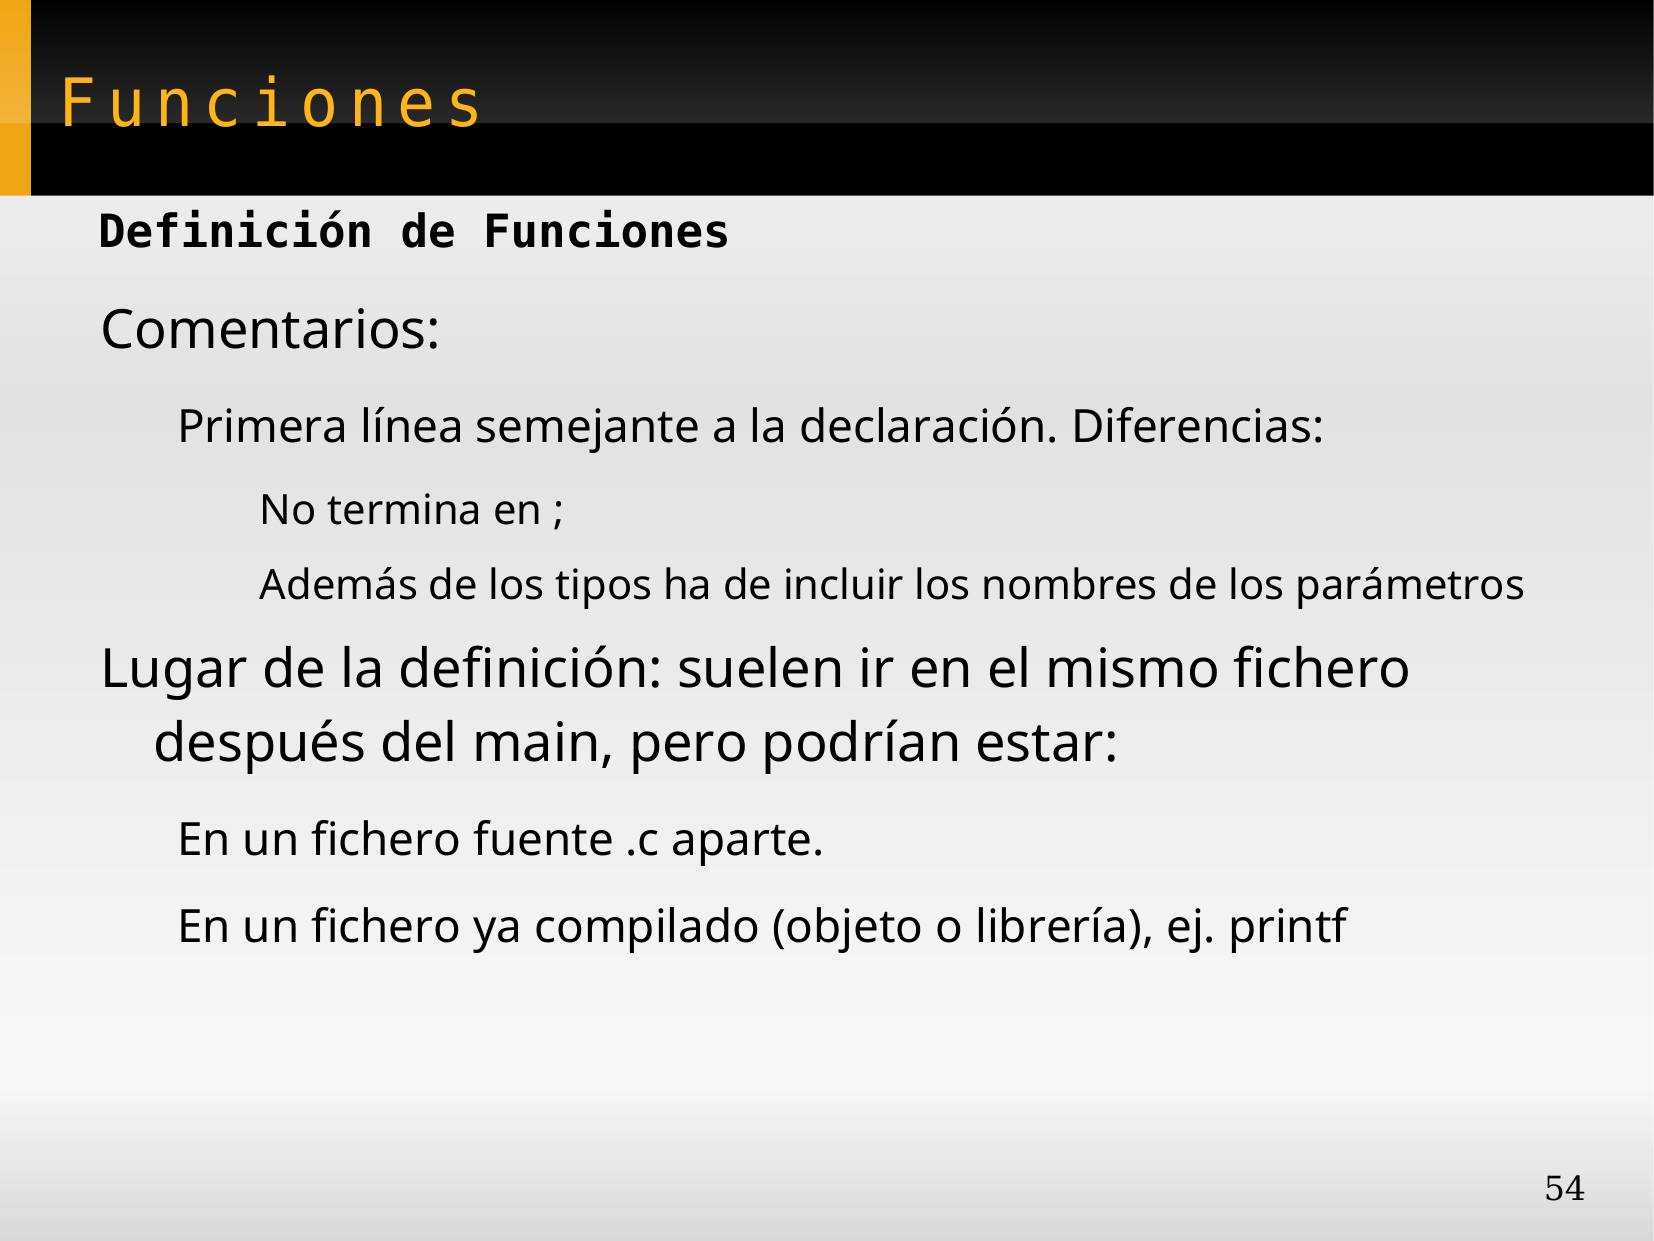

# Funciones
Definición de Funciones
Comentarios:
Primera línea semejante a la declaración. Diferencias:
No termina en ;
Además de los tipos ha de incluir los nombres de los parámetros
Lugar de la definición: suelen ir en el mismo fichero después del main, pero podrían estar:
En un fichero fuente .c aparte.
En un fichero ya compilado (objeto o librería), ej. printf
54